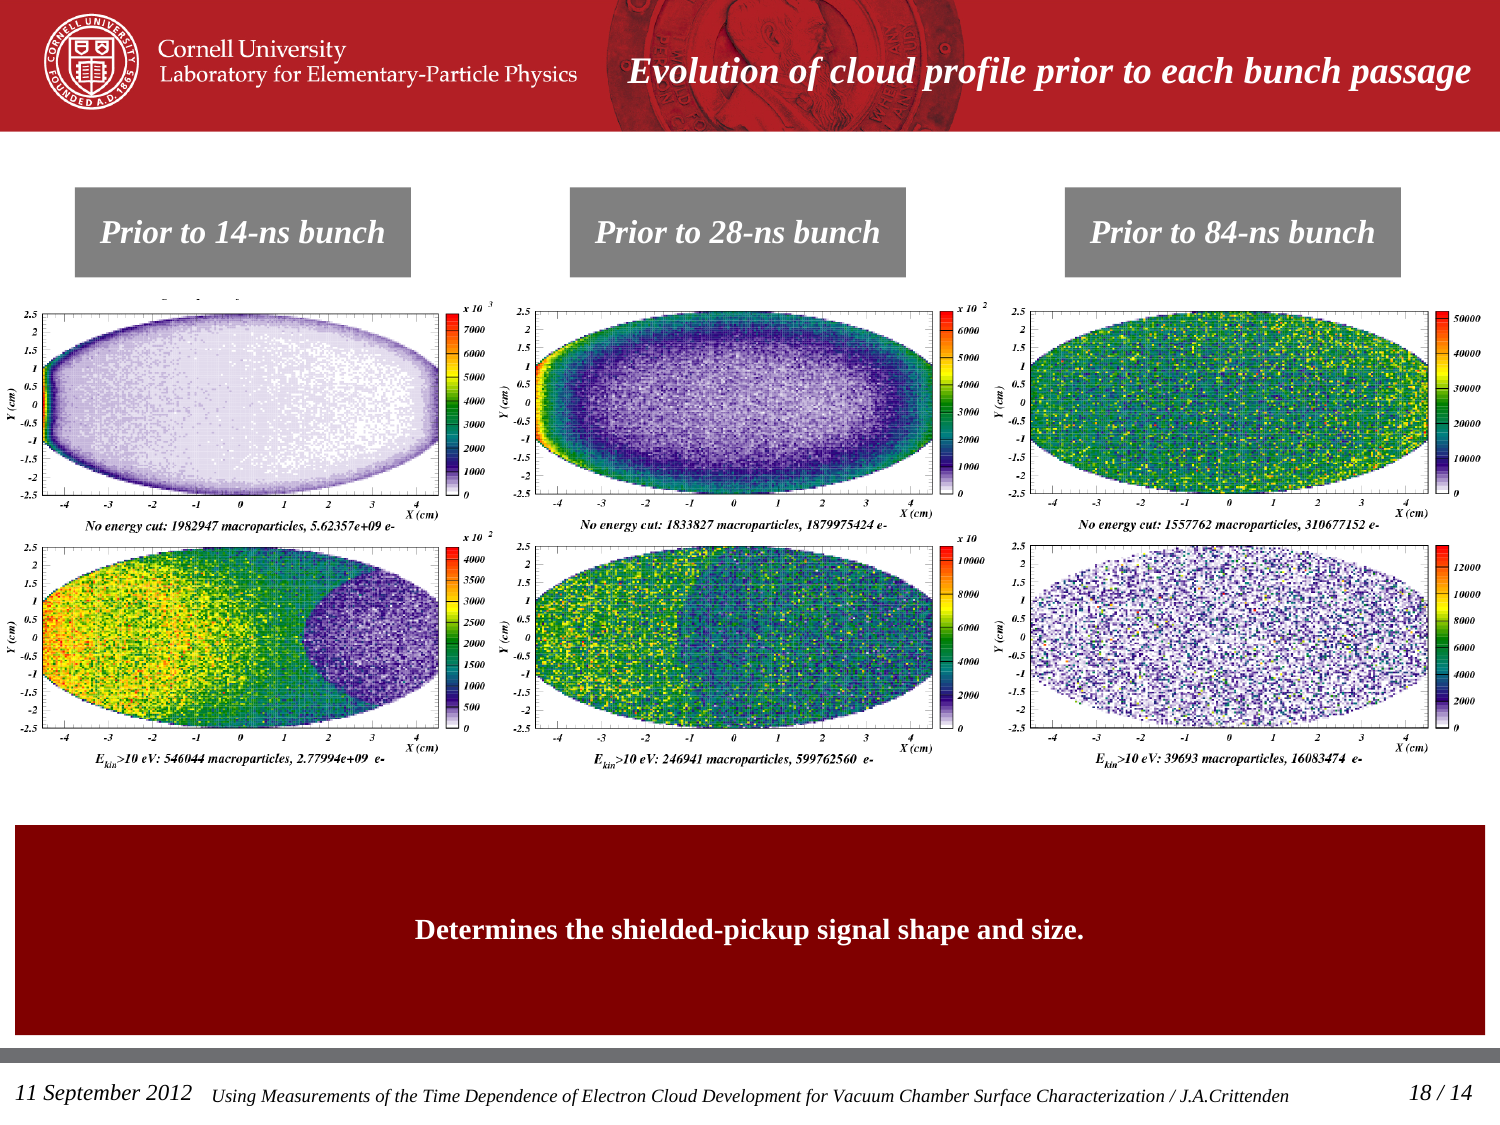

# Evolution of cloud profile prior to each bunch passage
Prior to 14-ns bunch
Prior to 28-ns bunch
Prior to 84-ns bunch
Determines the shielded-pickup signal shape and size.